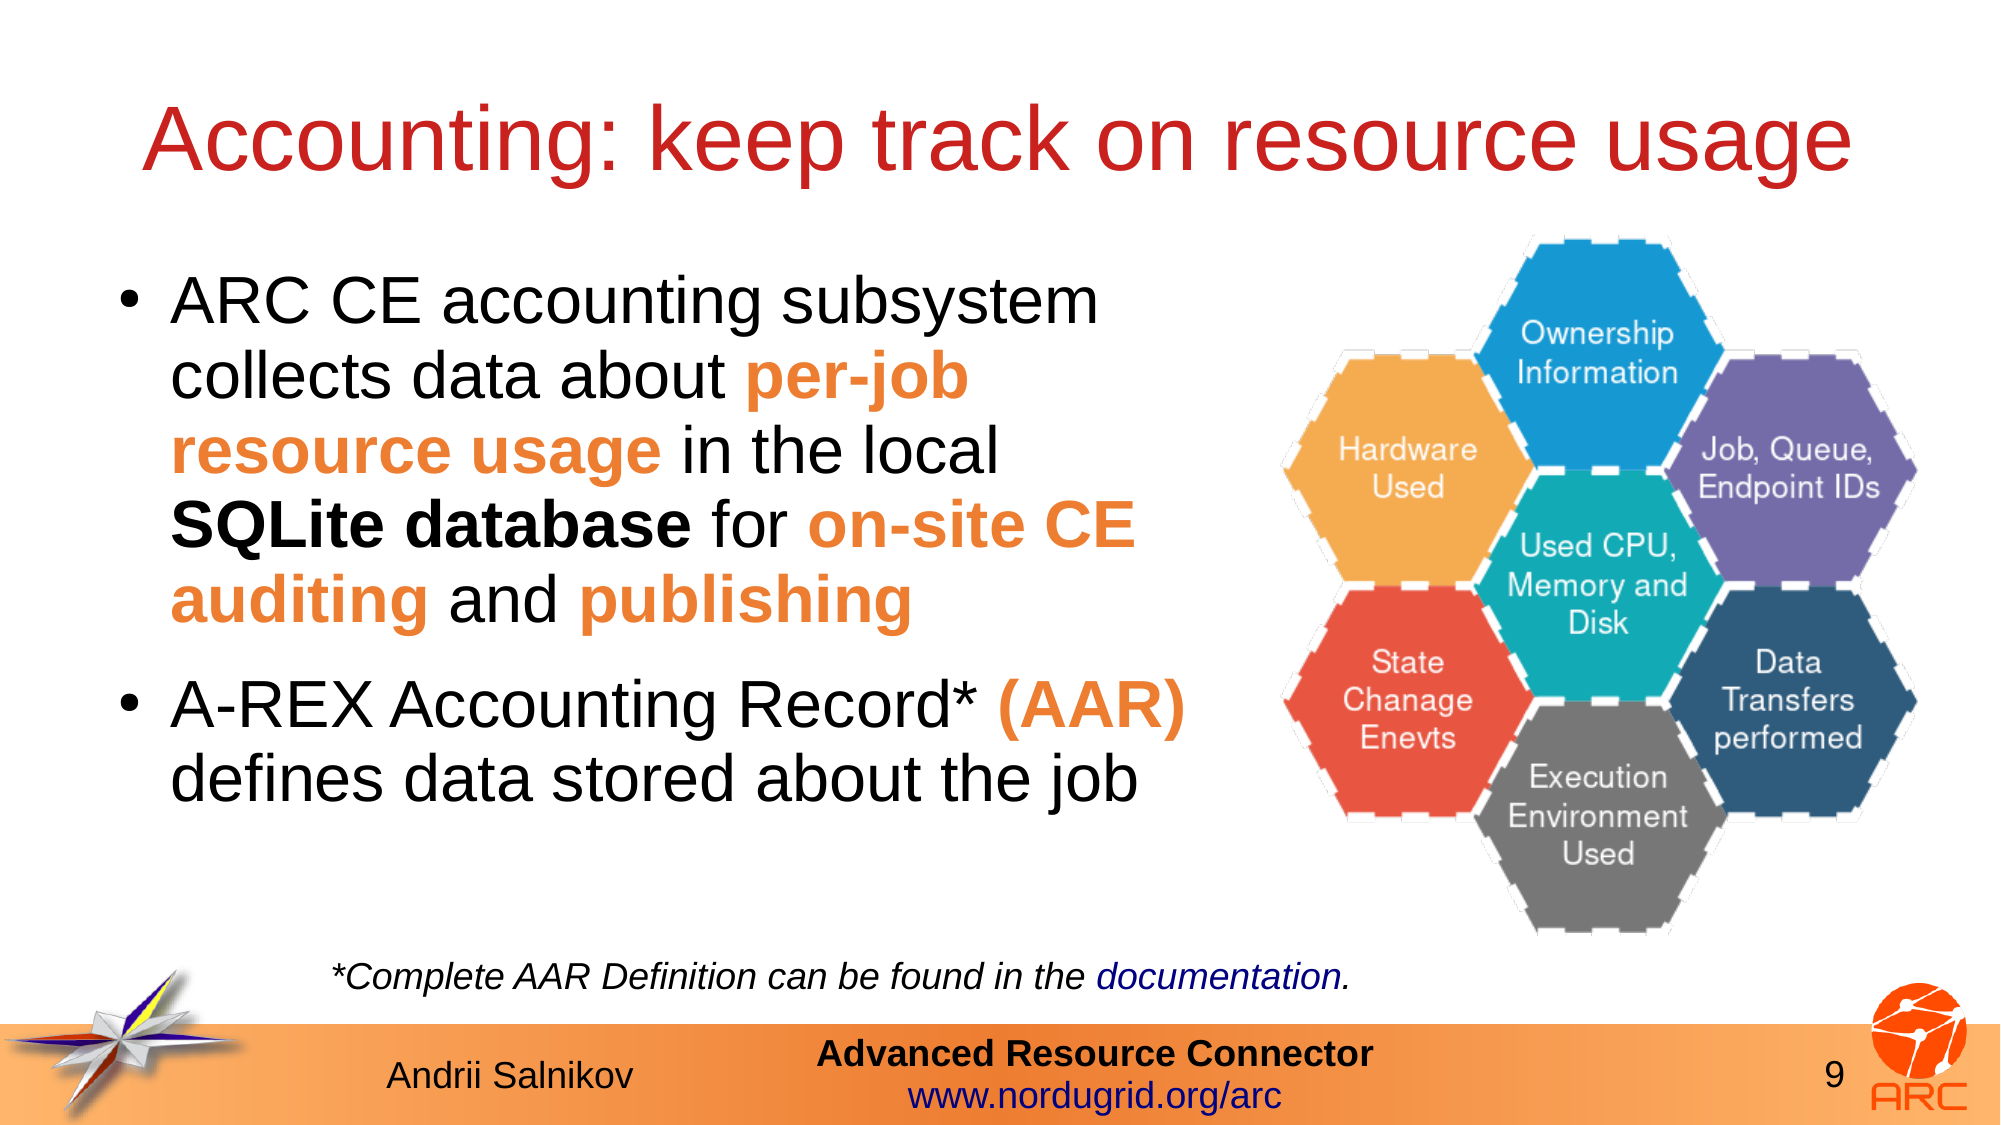

# Accounting: keep track on resource usage
ARC CE accounting subsystem collects data about per-job resource usage in the local SQLite database for on-site CE auditing and publishing
A-REX Accounting Record* (AAR) defines data stored about the job
*Complete AAR Definition can be found in the documentation.
Andrii Salnikov
9